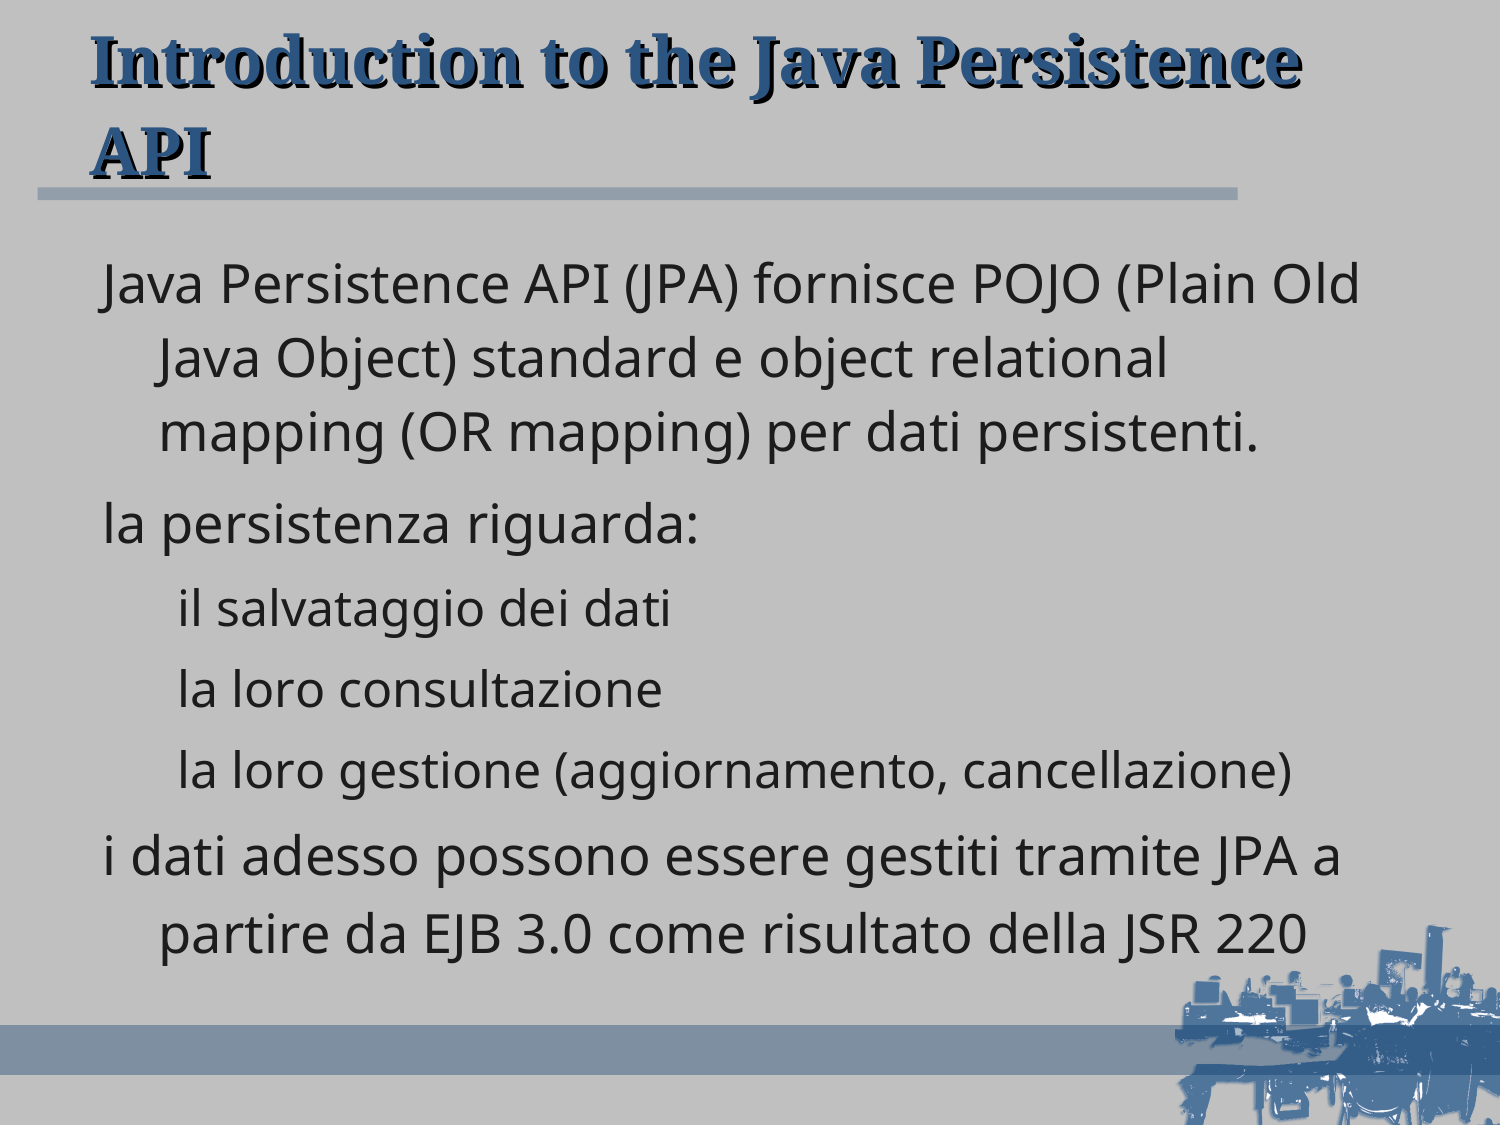

# Introduction to the Java Persistence API
Java Persistence API (JPA) fornisce POJO (Plain Old Java Object) standard e object relational mapping (OR mapping) per dati persistenti.
la persistenza riguarda:
il salvataggio dei dati
la loro consultazione
la loro gestione (aggiornamento, cancellazione)
i dati adesso possono essere gestiti tramite JPA a partire da EJB 3.0 come risultato della JSR 220